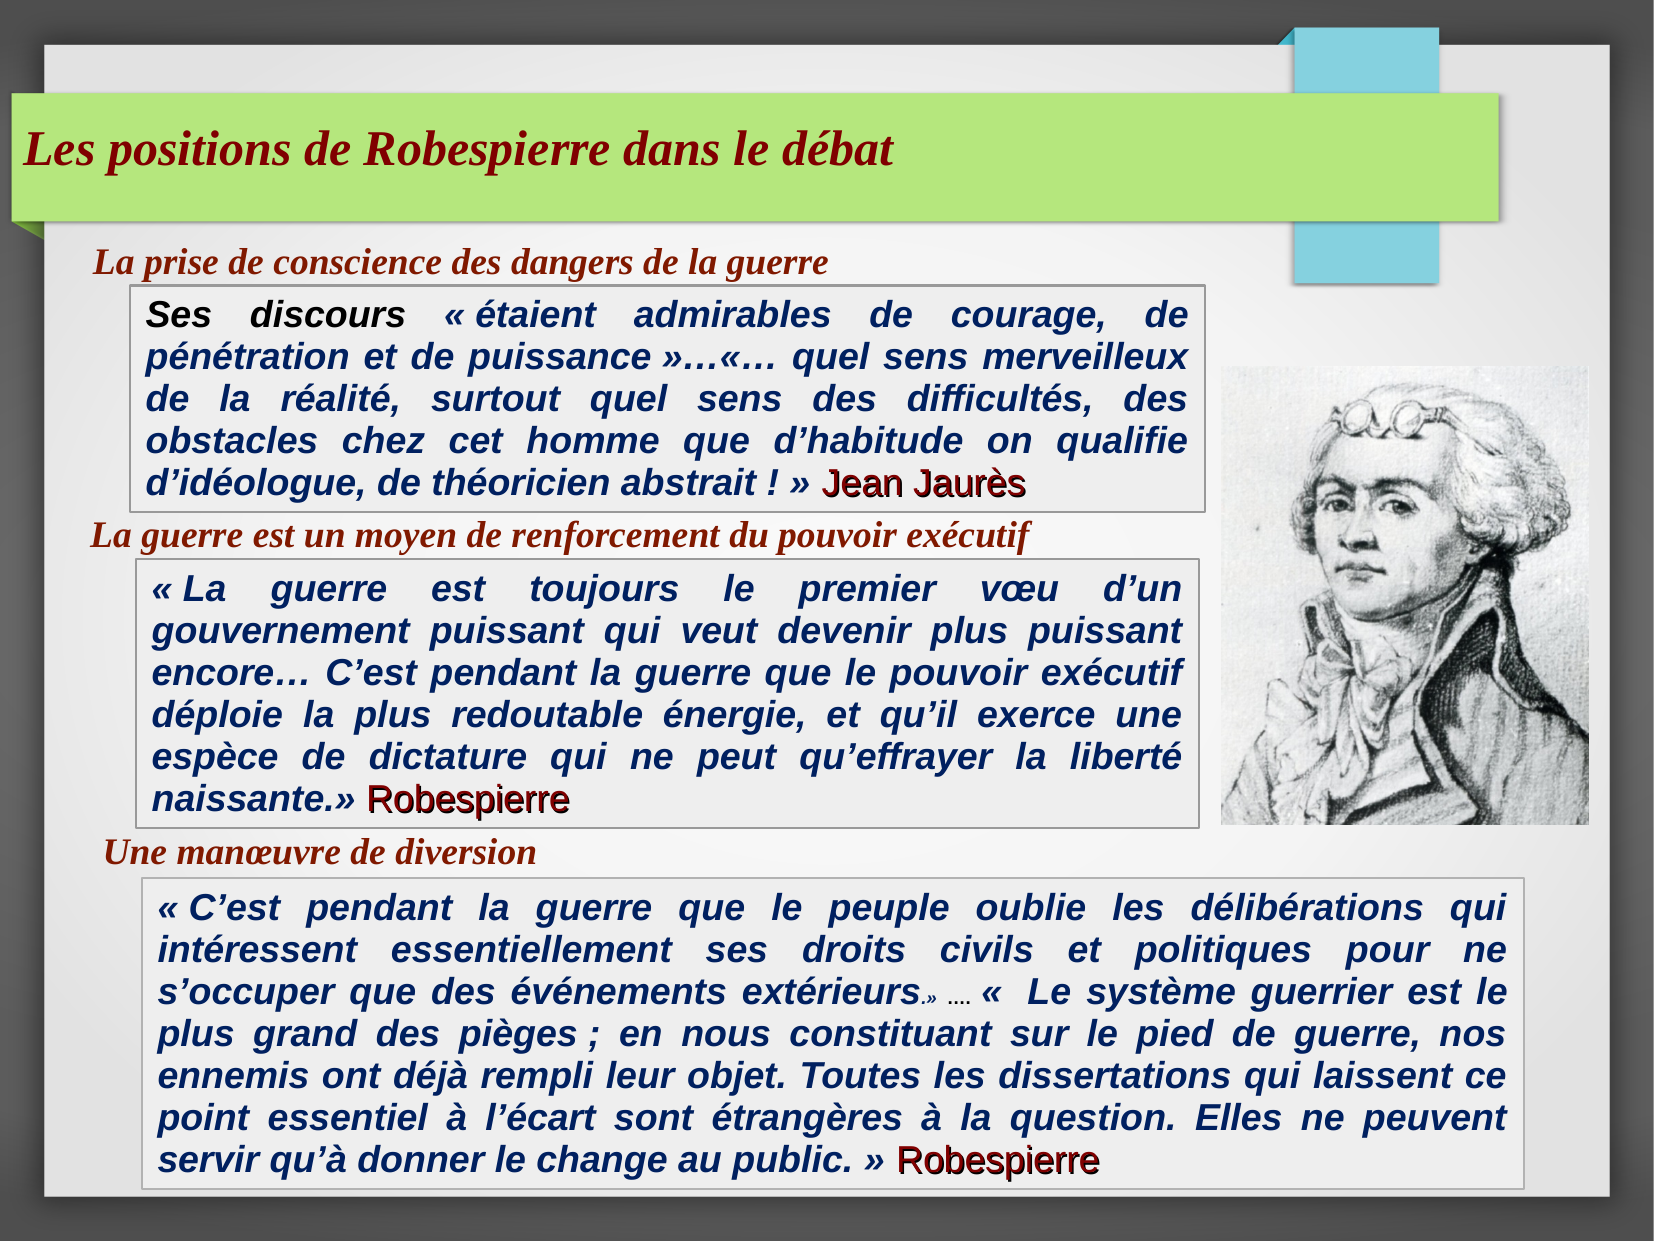

# Les positions de Robespierre dans le débat
 La prise de conscience des dangers de la guerre
Ses discours « étaient admirables de courage, de pénétration et de puissance »…«… quel sens merveilleux de la réalité, surtout quel sens des difficultés, des obstacles chez cet homme que d’habitude on qualifie d’idéologue, de théoricien abstrait ! » Jean Jaurès
La guerre est un moyen de renforcement du pouvoir exécutif
« La guerre est toujours le premier vœu d’un gouvernement puissant qui veut devenir plus puissant encore… C’est pendant la guerre que le pouvoir exécutif déploie la plus redoutable énergie, et qu’il exerce une espèce de dictature qui ne peut qu’effrayer la liberté naissante.» Robespierre
Une manœuvre de diversion
« C’est pendant la guerre que le peuple oublie les délibérations qui intéressent essentiellement ses droits civils et politiques pour ne s’occuper que des événements extérieurs.» …. «  Le système guerrier est le plus grand des pièges ; en nous constituant sur le pied de guerre, nos ennemis ont déjà rempli leur objet. Toutes les dissertations qui laissent ce point essentiel à l’écart sont étrangères à la question. Elles ne peuvent servir qu’à donner le change au public. » Robespierre